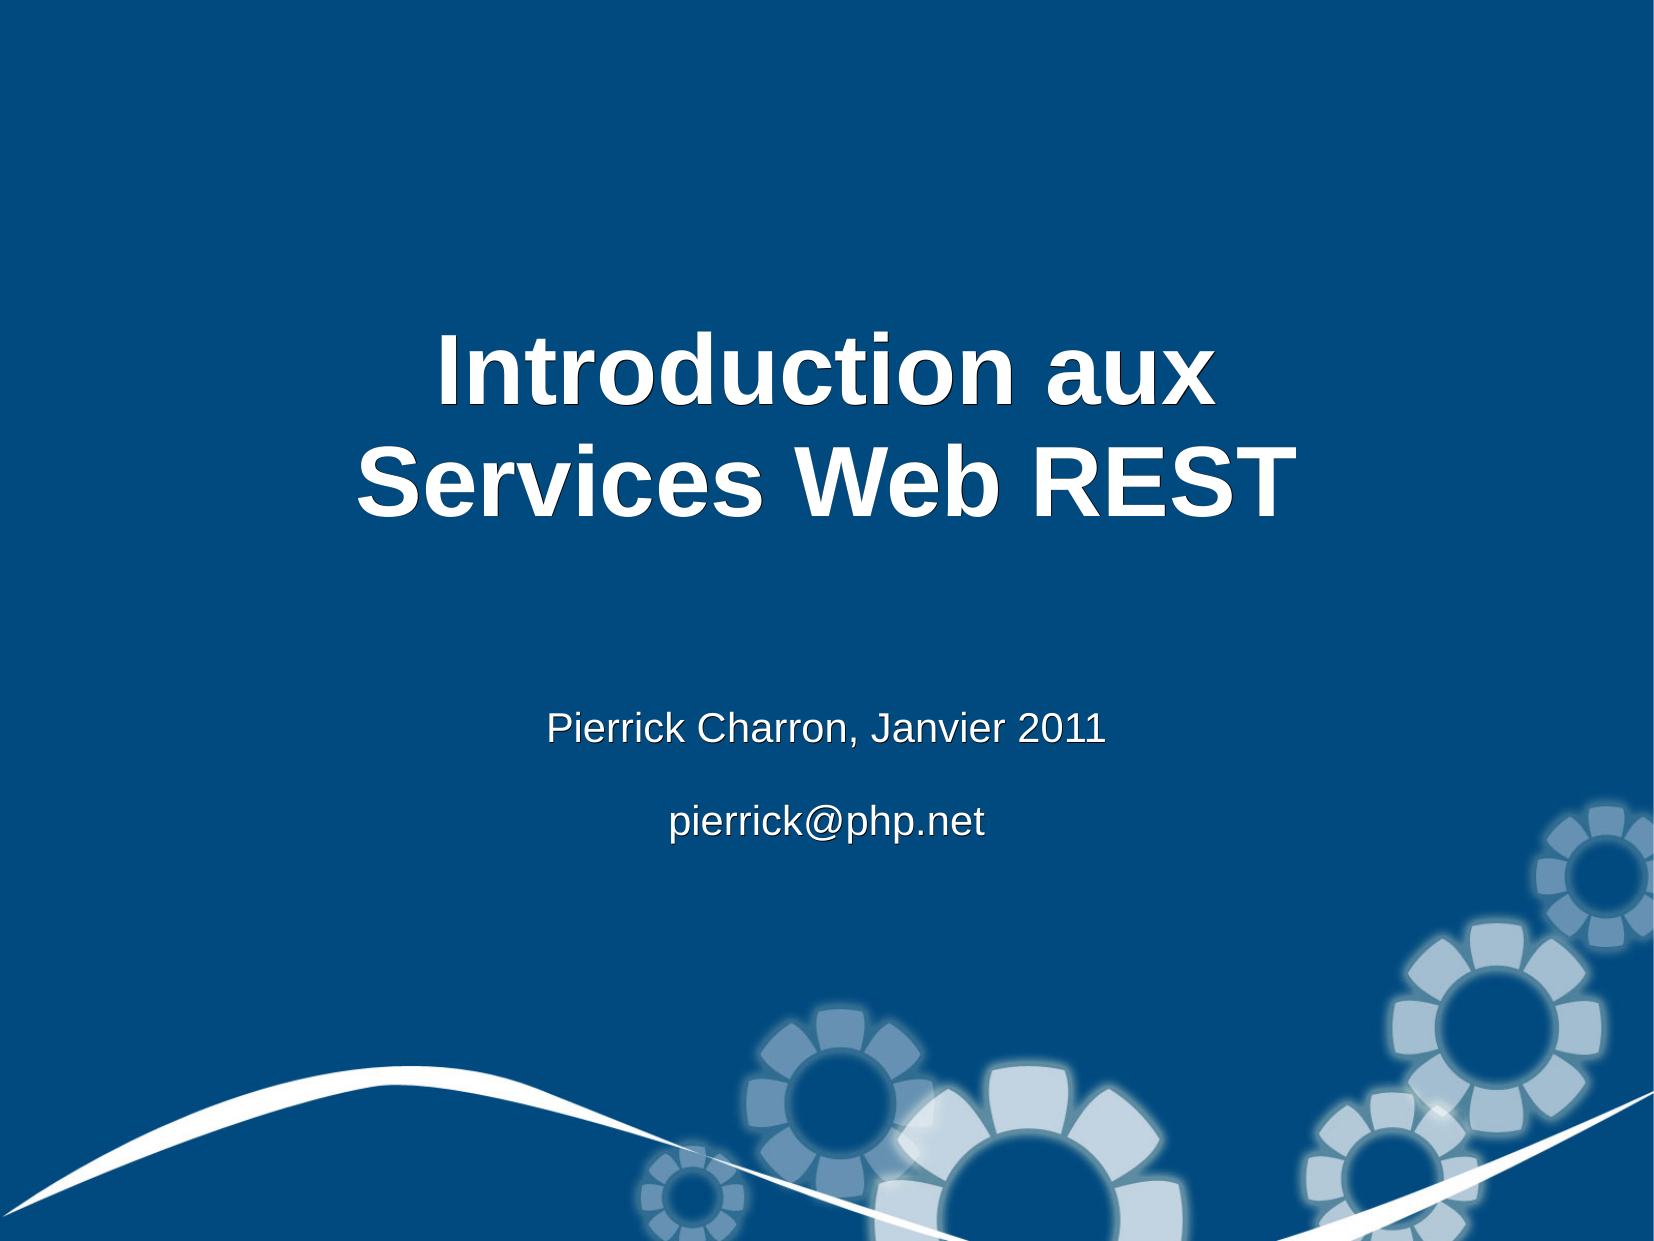

# Introduction aux
Services Web REST
Pierrick Charron, Janvier 2011
pierrick@php.net